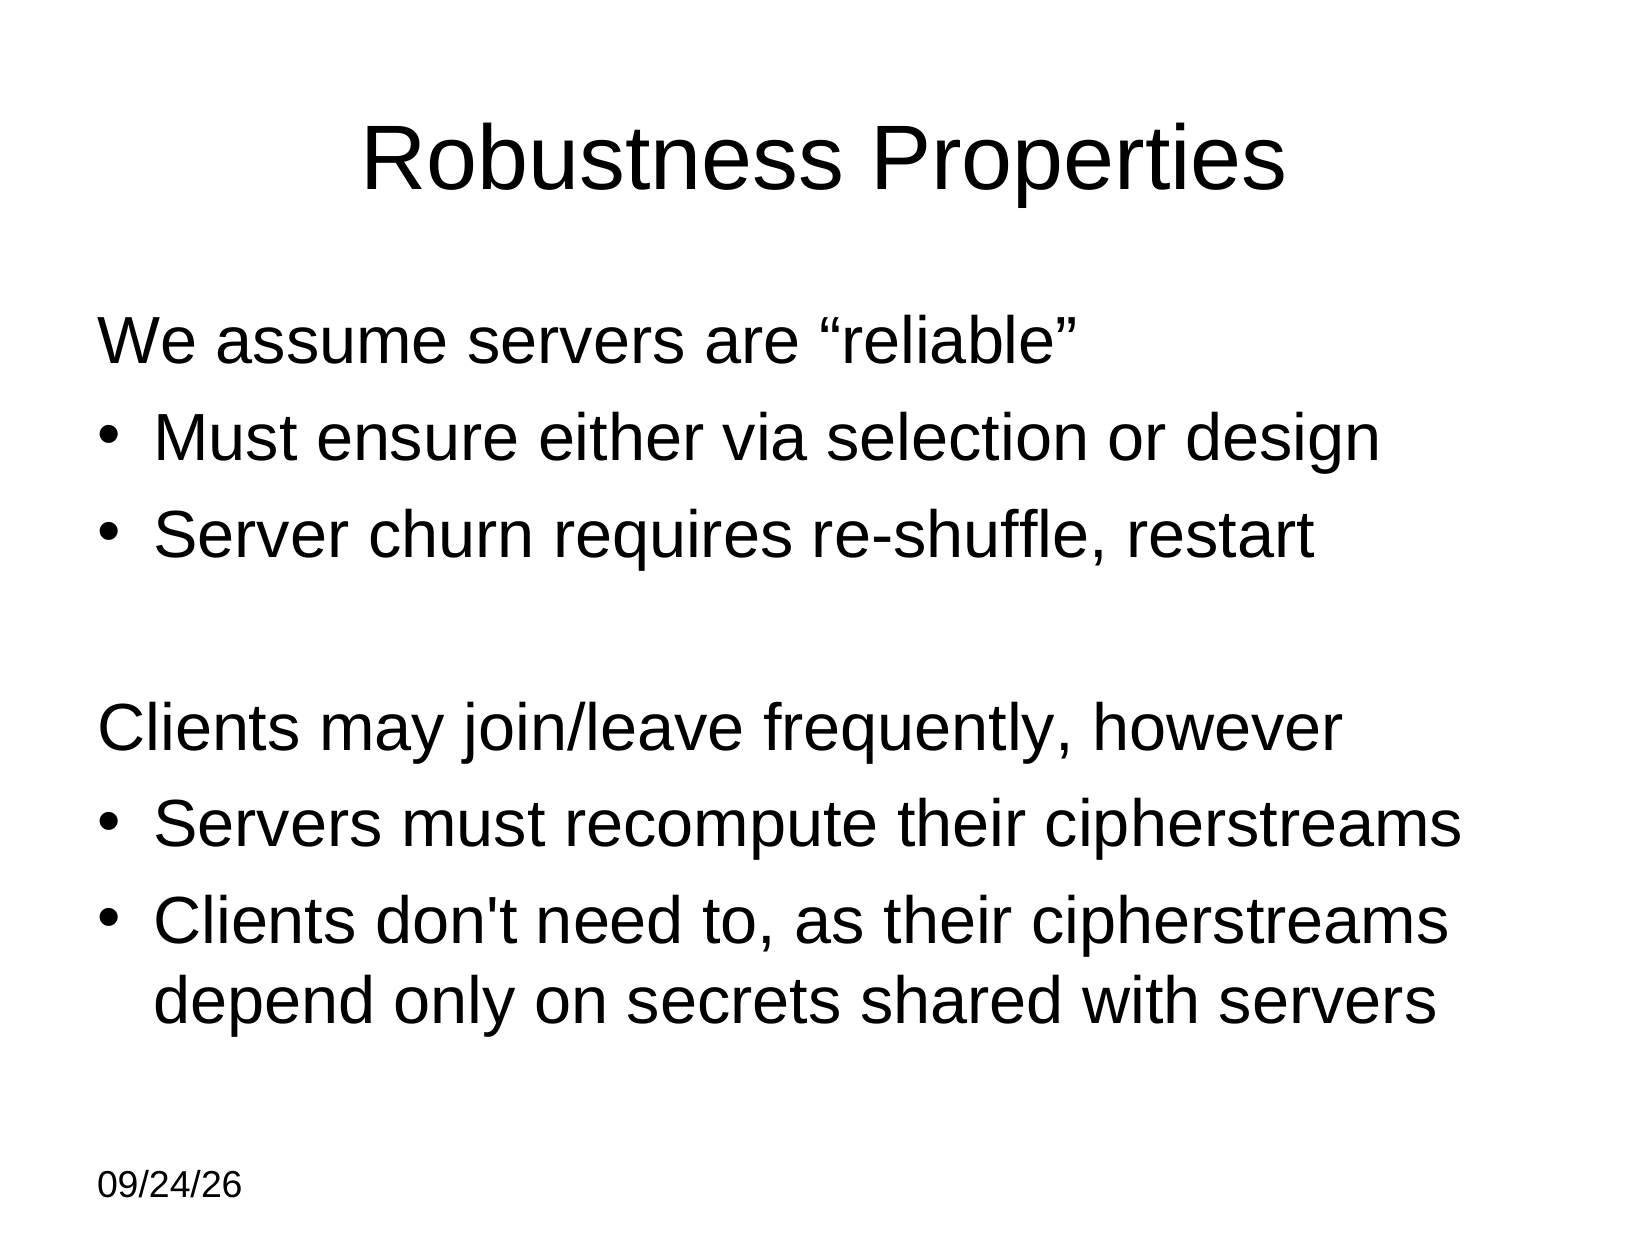

# Robustness Properties
We assume servers are “reliable”
Must ensure either via selection or design
Server churn requires re-shuffle, restart
Clients may join/leave frequently, however
Servers must recompute their cipherstreams
Clients don't need to, as their cipherstreams
depend only on secrets shared with servers